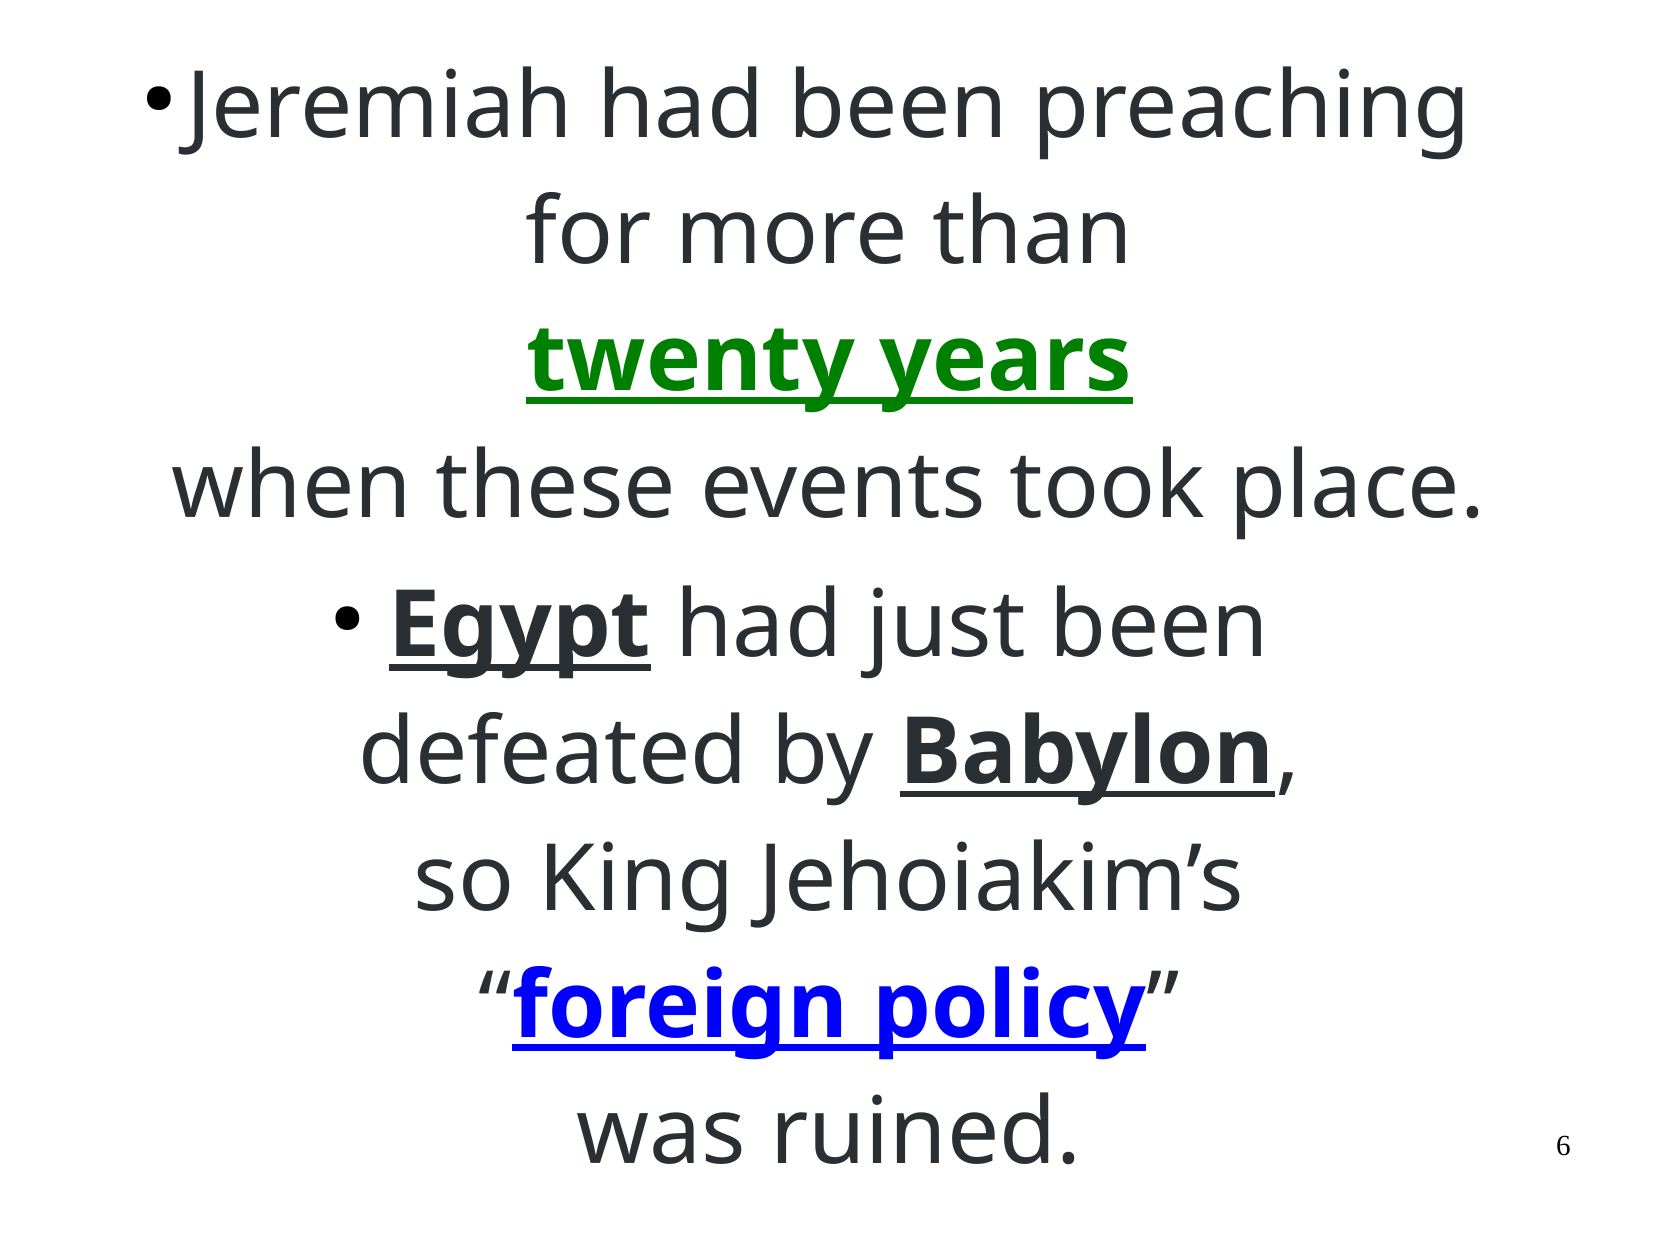

# Jeremiah had been preaching for more than twenty years when these events took place.
Egypt had just been
defeated by Babylon,
so King Jehoiakim’s
“foreign policy”
was ruined.
6